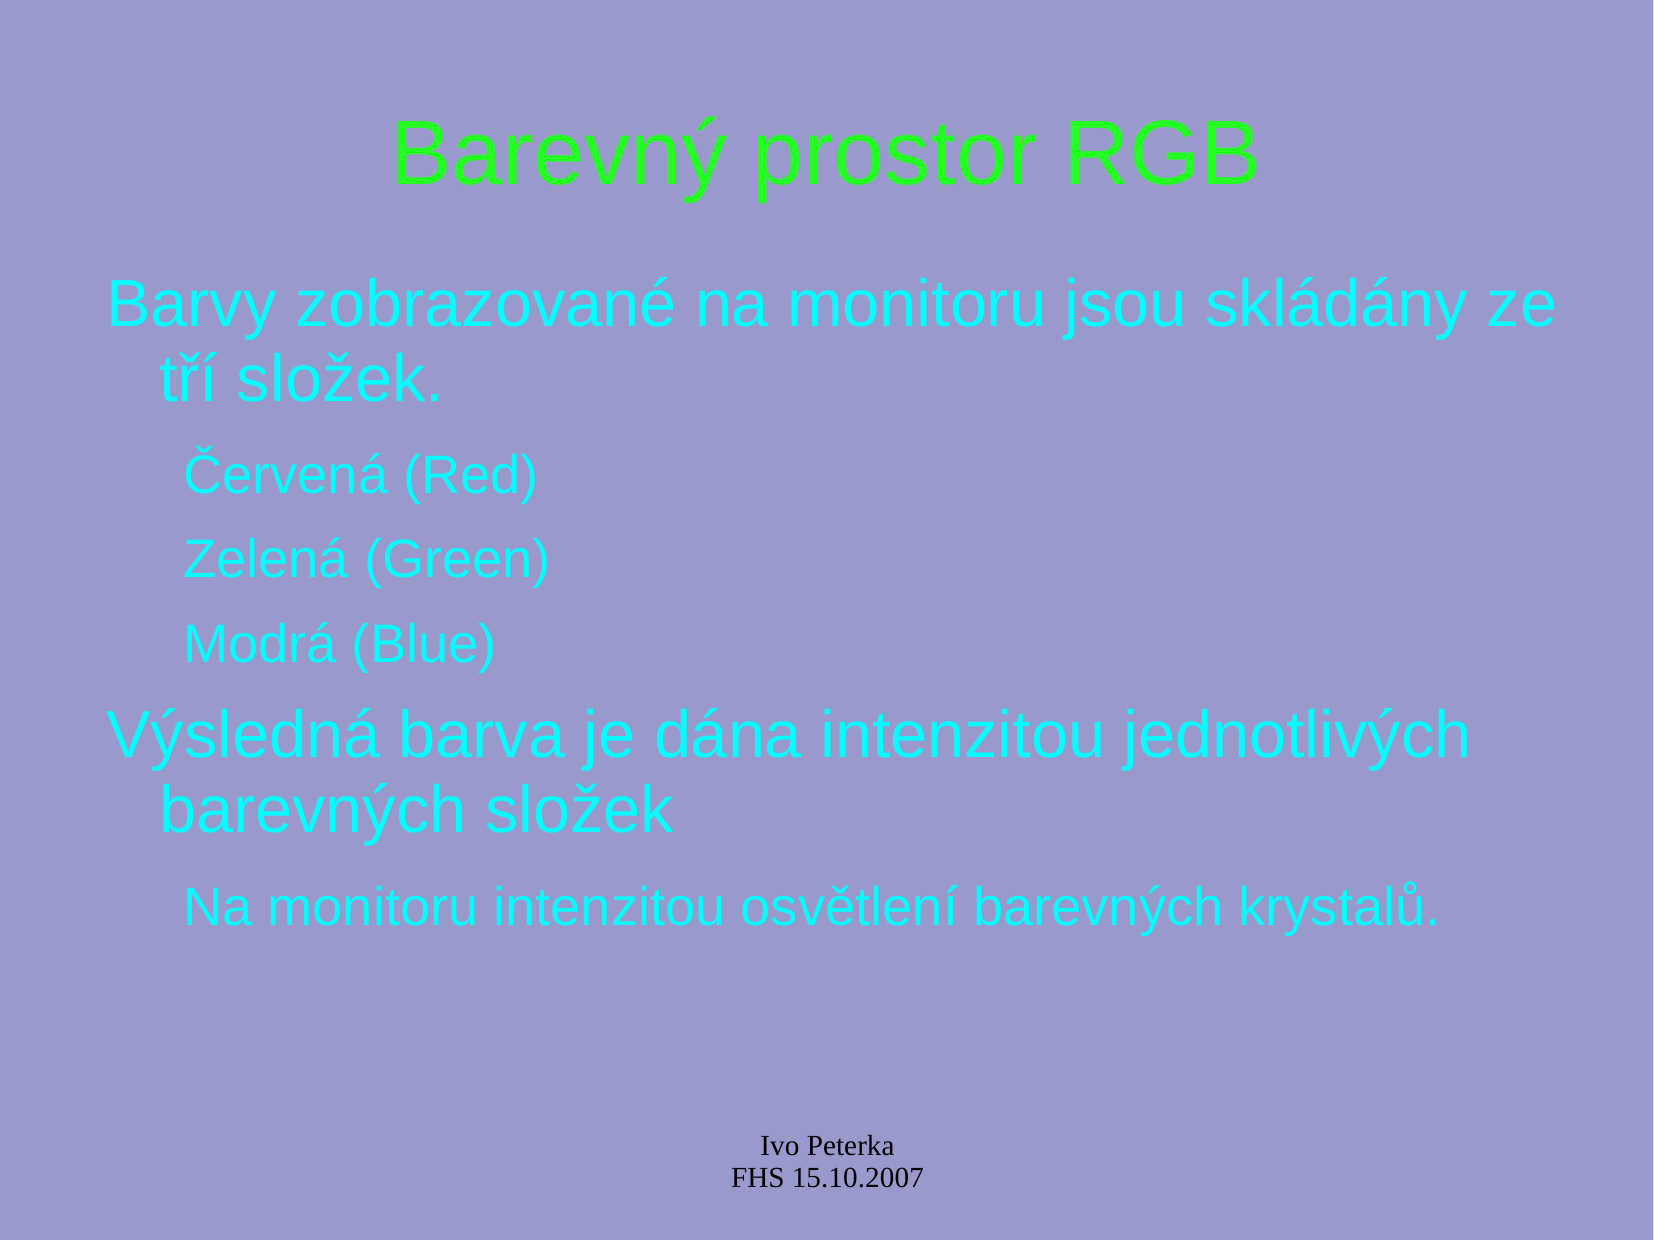

# Barevný prostor RGB
Barvy zobrazované na monitoru jsou skládány ze tří složek.
Červená (Red)
Zelená (Green)
Modrá (Blue)
Výsledná barva je dána intenzitou jednotlivých barevných složek
Na monitoru intenzitou osvětlení barevných krystalů.